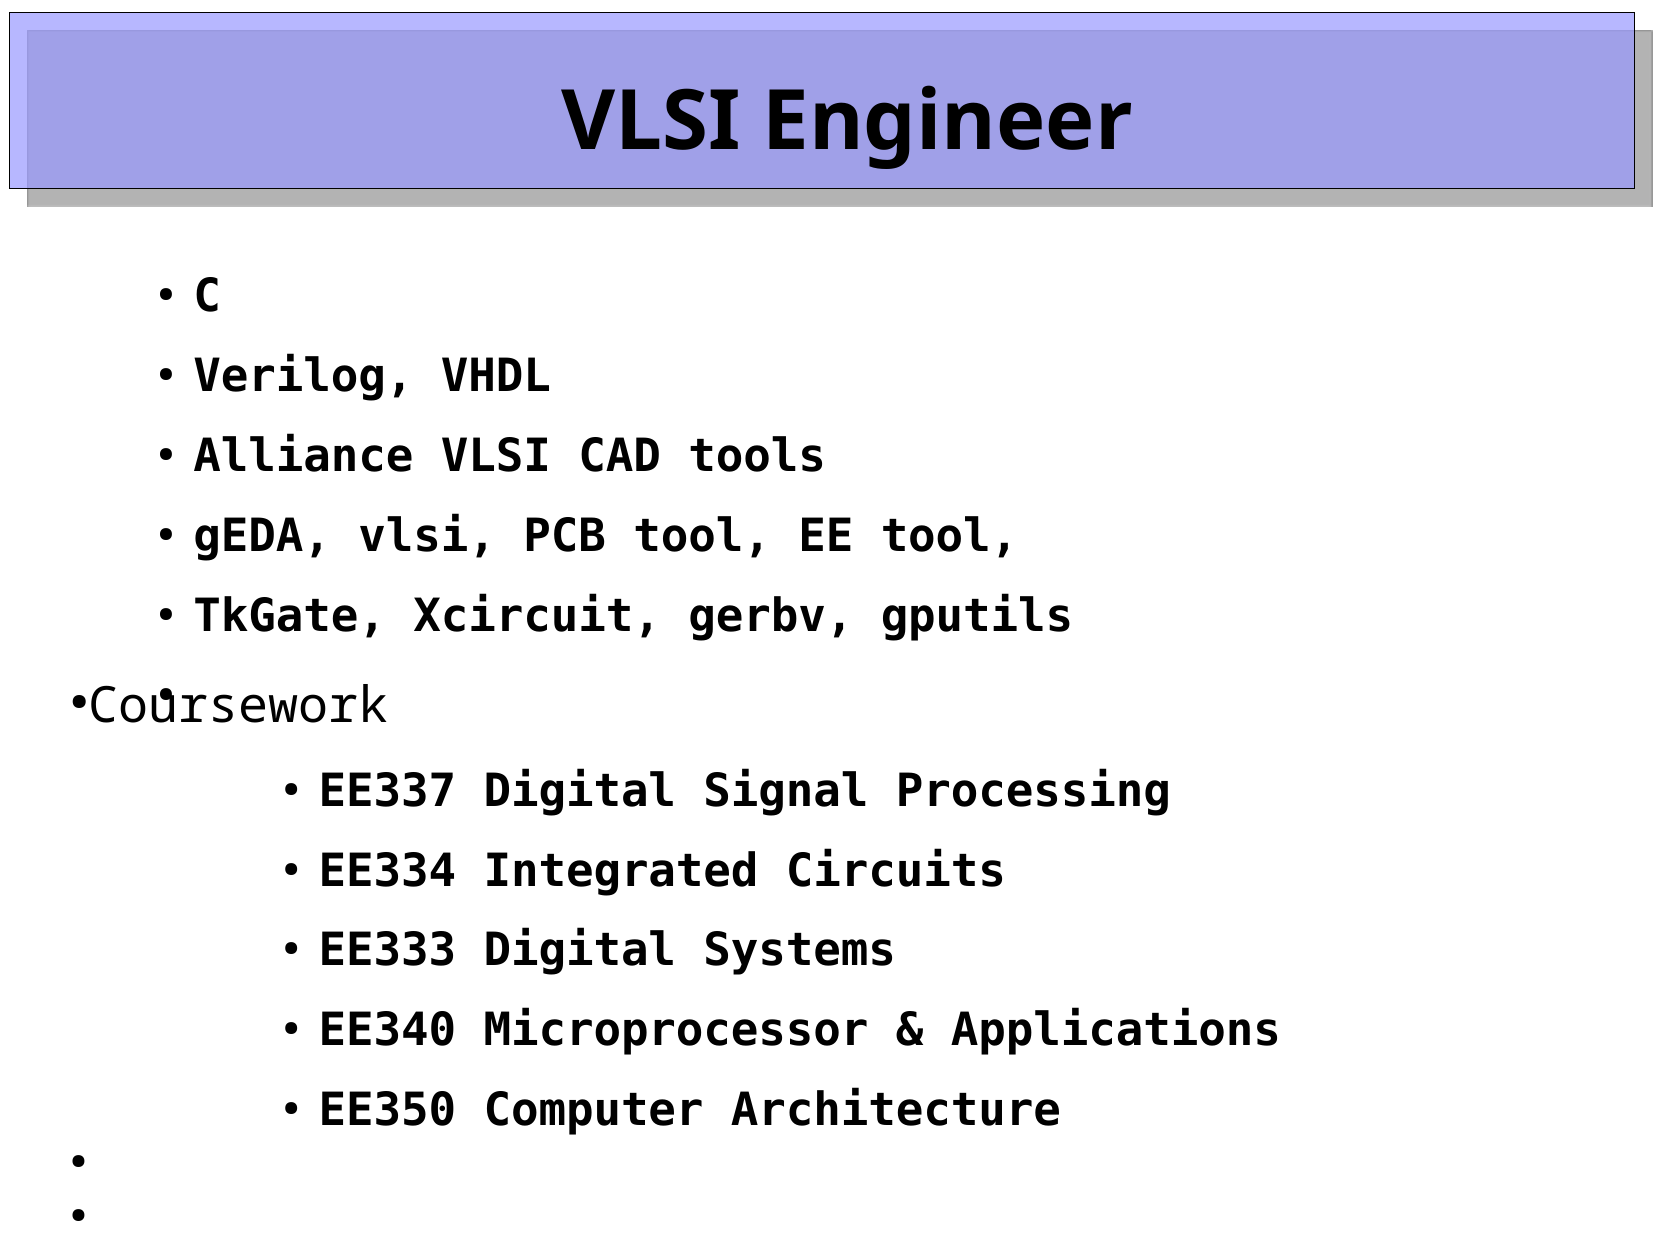

VLSI Engineer
C
Verilog, VHDL
Alliance VLSI CAD tools
gEDA, vlsi, PCB tool, EE tool,
TkGate, Xcircuit, gerbv, gputils
Coursework
EE337 Digital Signal Processing
EE334 Integrated Circuits
EE333 Digital Systems
EE340 Microprocessor & Applications
EE350 Computer Architecture